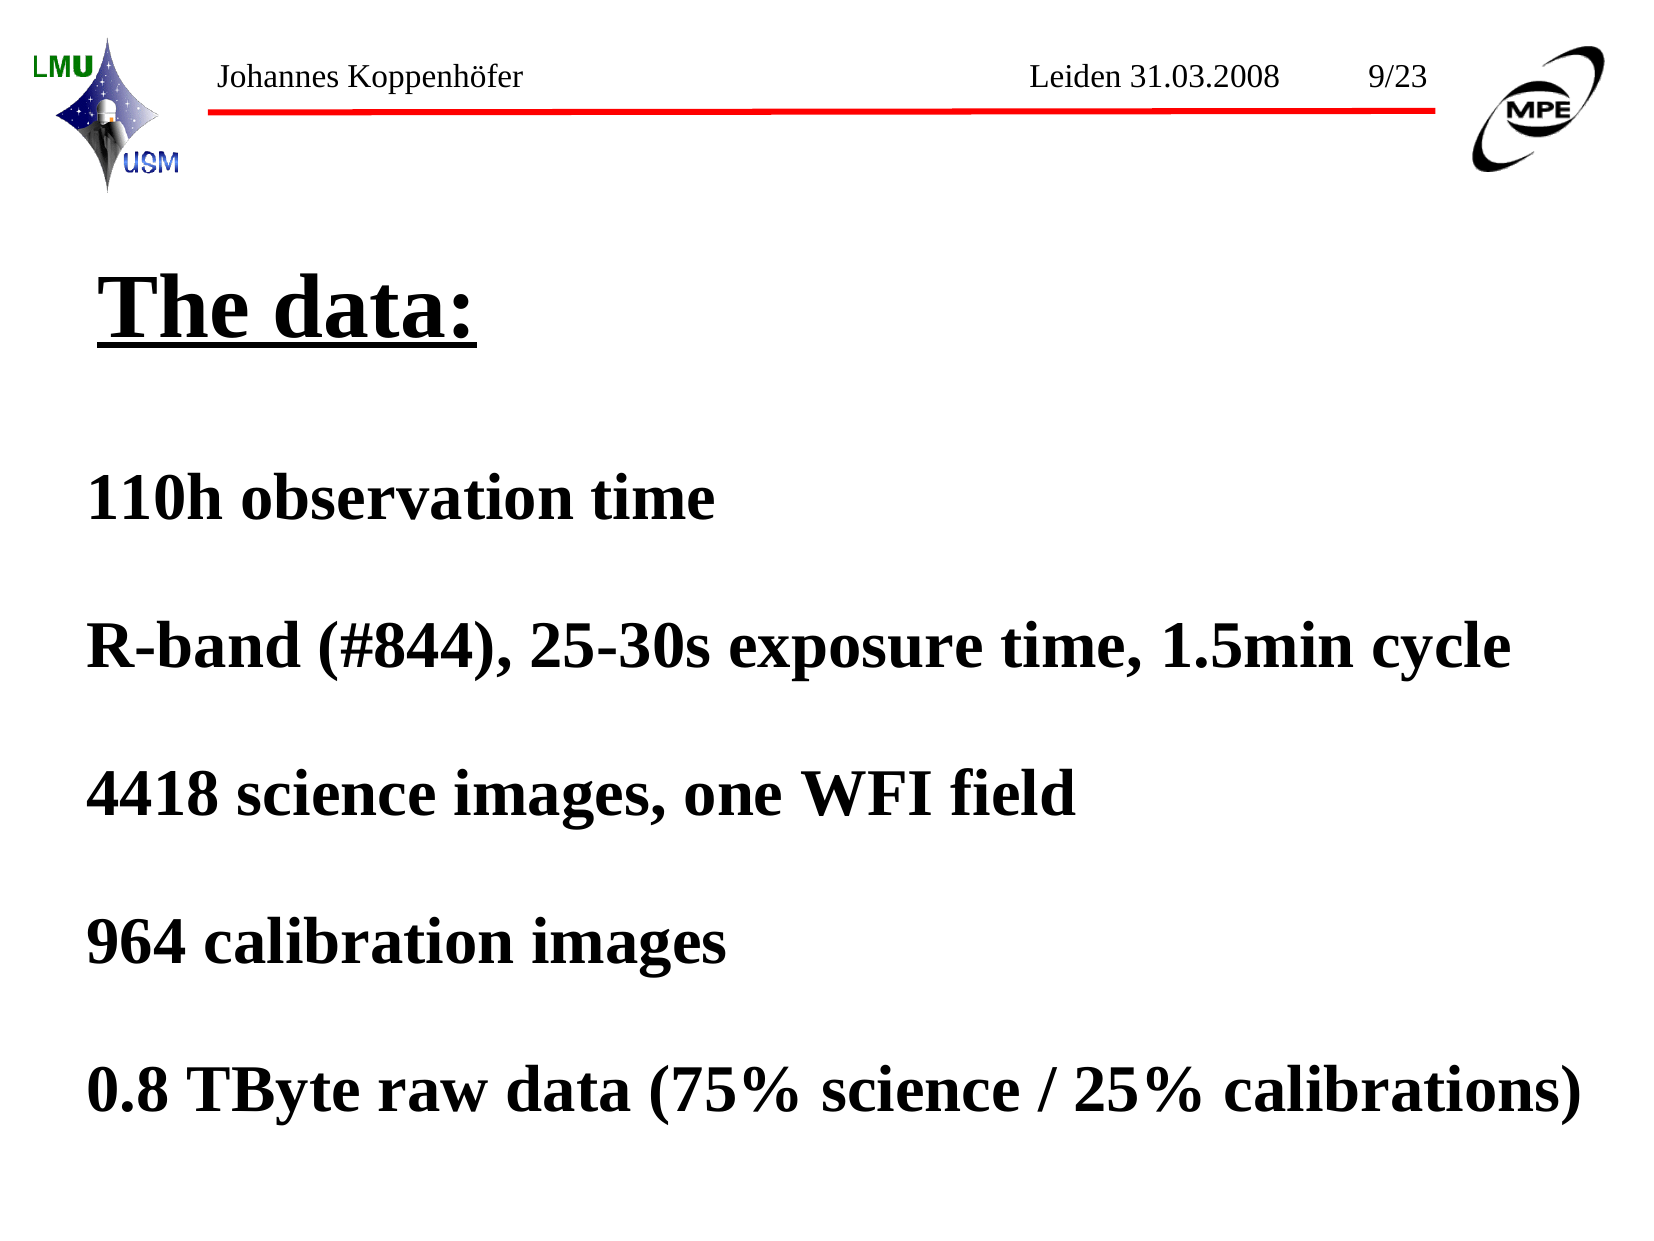

9/23
Johannes Koppenhöfer
Leiden 31.03.2008
The data:
110h observation time
R-band (#844), 25-30s exposure time, 1.5min cycle
4418 science images, one WFI field
964 calibration images
0.8 TByte raw data (75% science / 25% calibrations)